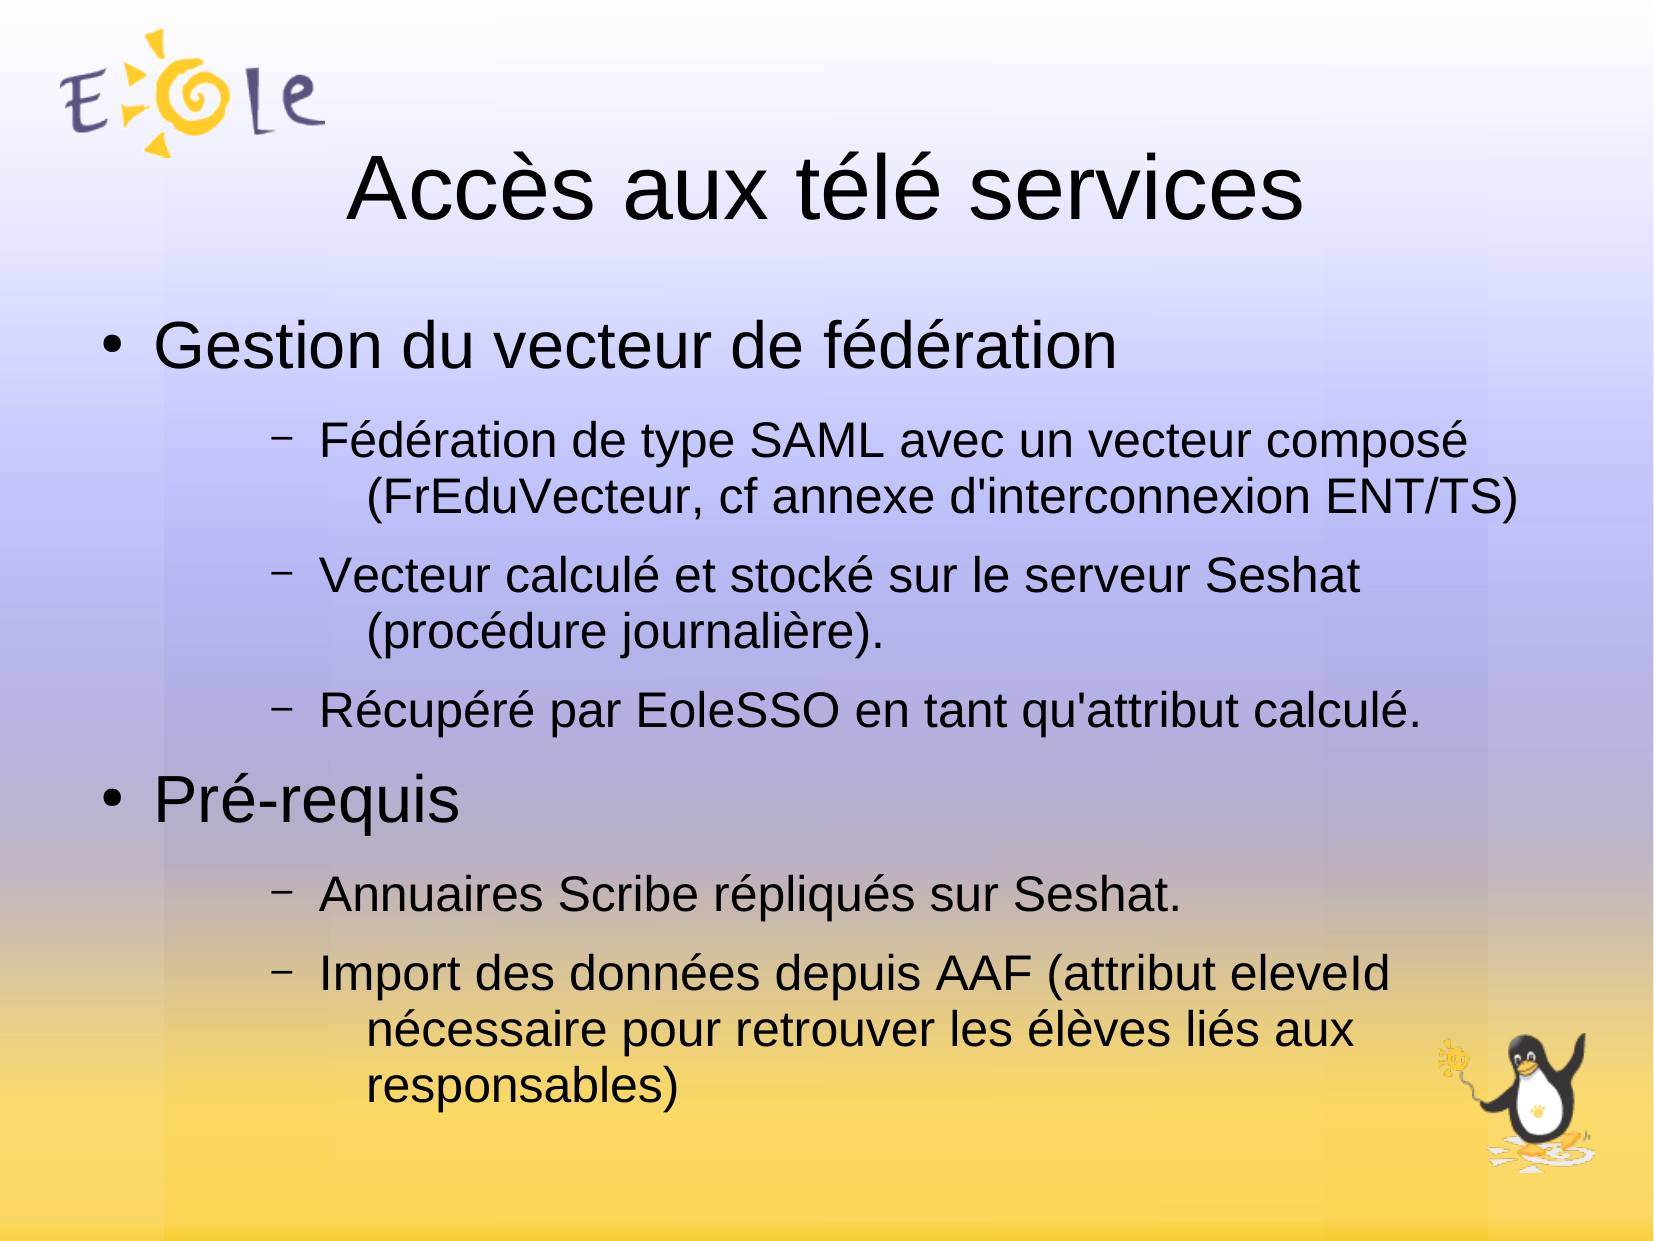

# Accès aux télé services
Gestion du vecteur de fédération
Fédération de type SAML avec un vecteur composé (FrEduVecteur, cf annexe d'interconnexion ENT/TS)
Vecteur calculé et stocké sur le serveur Seshat (procédure journalière).
Récupéré par EoleSSO en tant qu'attribut calculé.
Pré-requis
Annuaires Scribe répliqués sur Seshat.
Import des données depuis AAF (attribut eleveId nécessaire pour retrouver les élèves liés aux responsables)